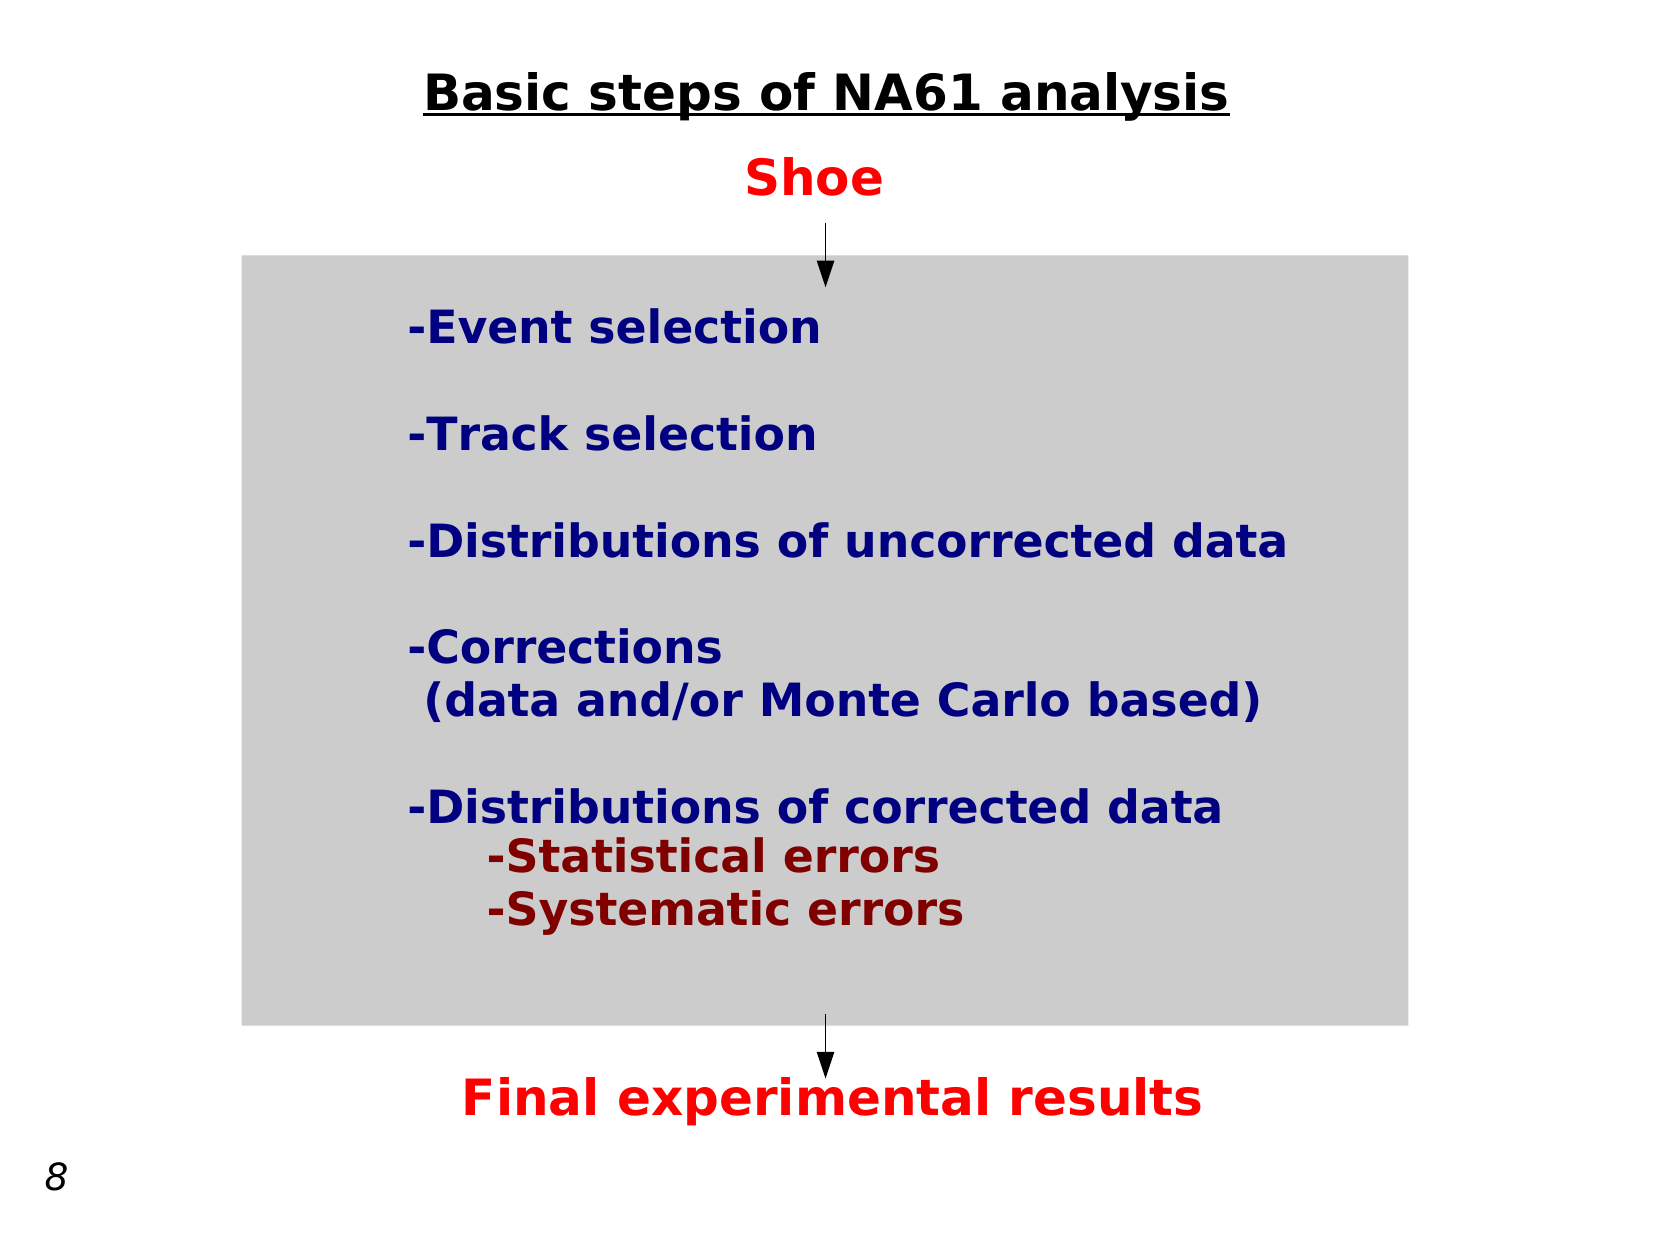

Basic steps of NA61 analysis
Shoe
-Event selection
-Track selection
-Distributions of uncorrected data
-Corrections
 (data and/or Monte Carlo based)
-Distributions of corrected data
-Statistical errors
-Systematic errors
Final experimental results